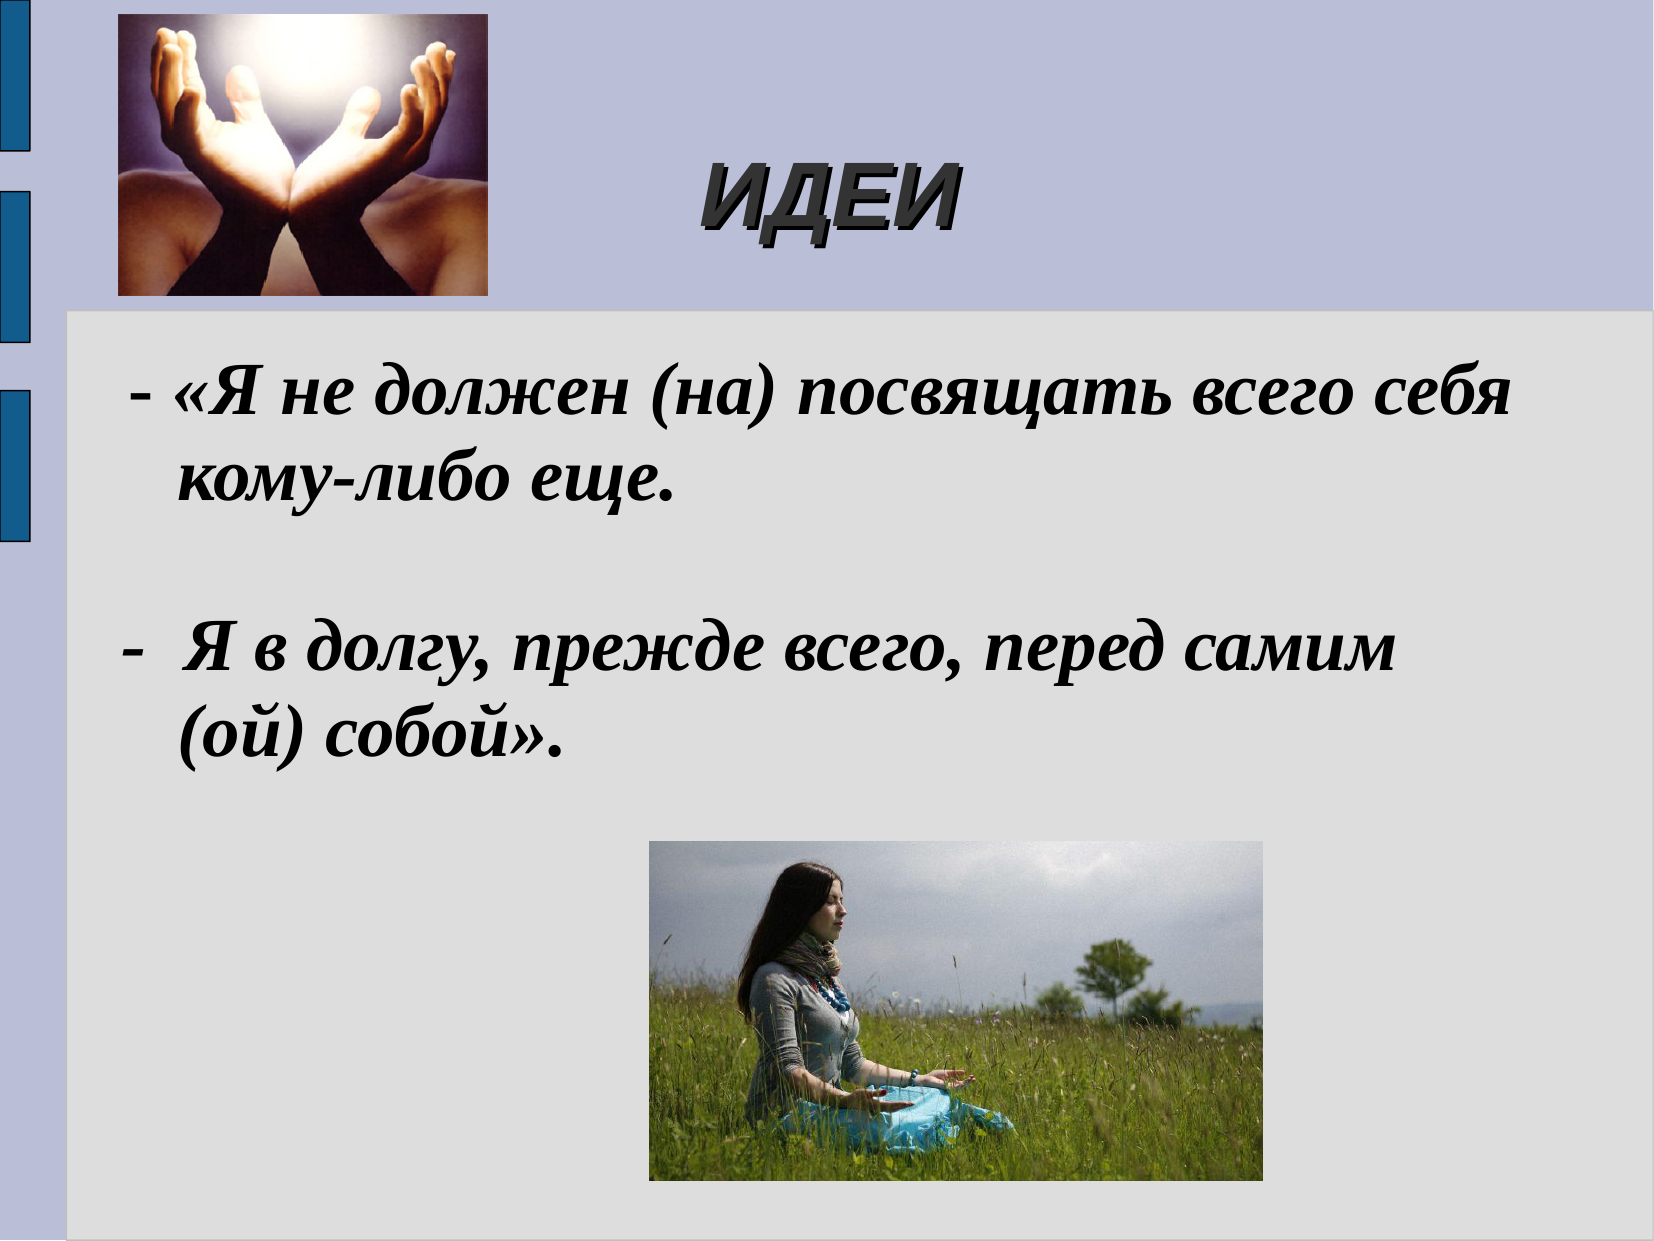

# ИДЕИ
 - «Я не должен (на) посвящать всего себя кому-либо еще.
- Я в долгу, прежде всего, перед самим (ой) собой».